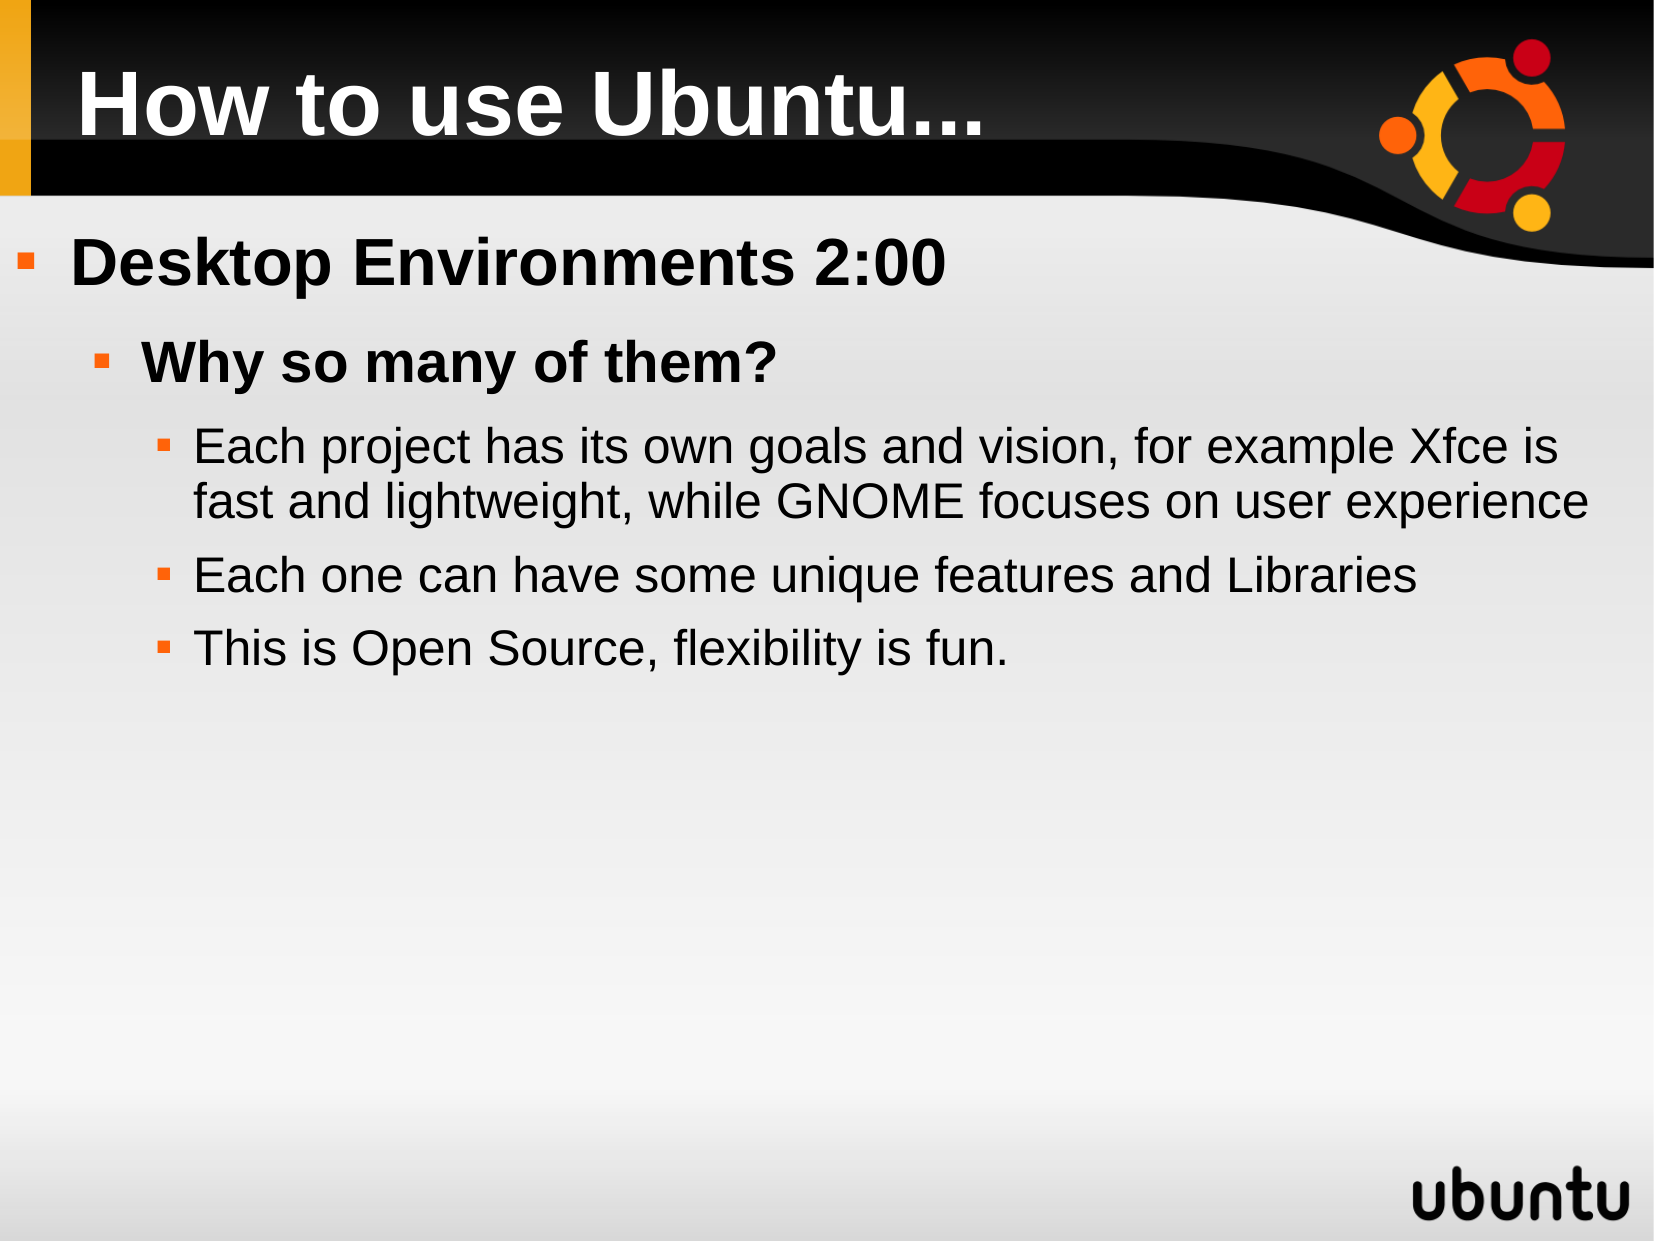

# How to use Ubuntu...
Desktop Environments 2:00
Why so many of them?
Each project has its own goals and vision, for example Xfce is fast and lightweight, while GNOME focuses on user experience
Each one can have some unique features and Libraries
This is Open Source, flexibility is fun.